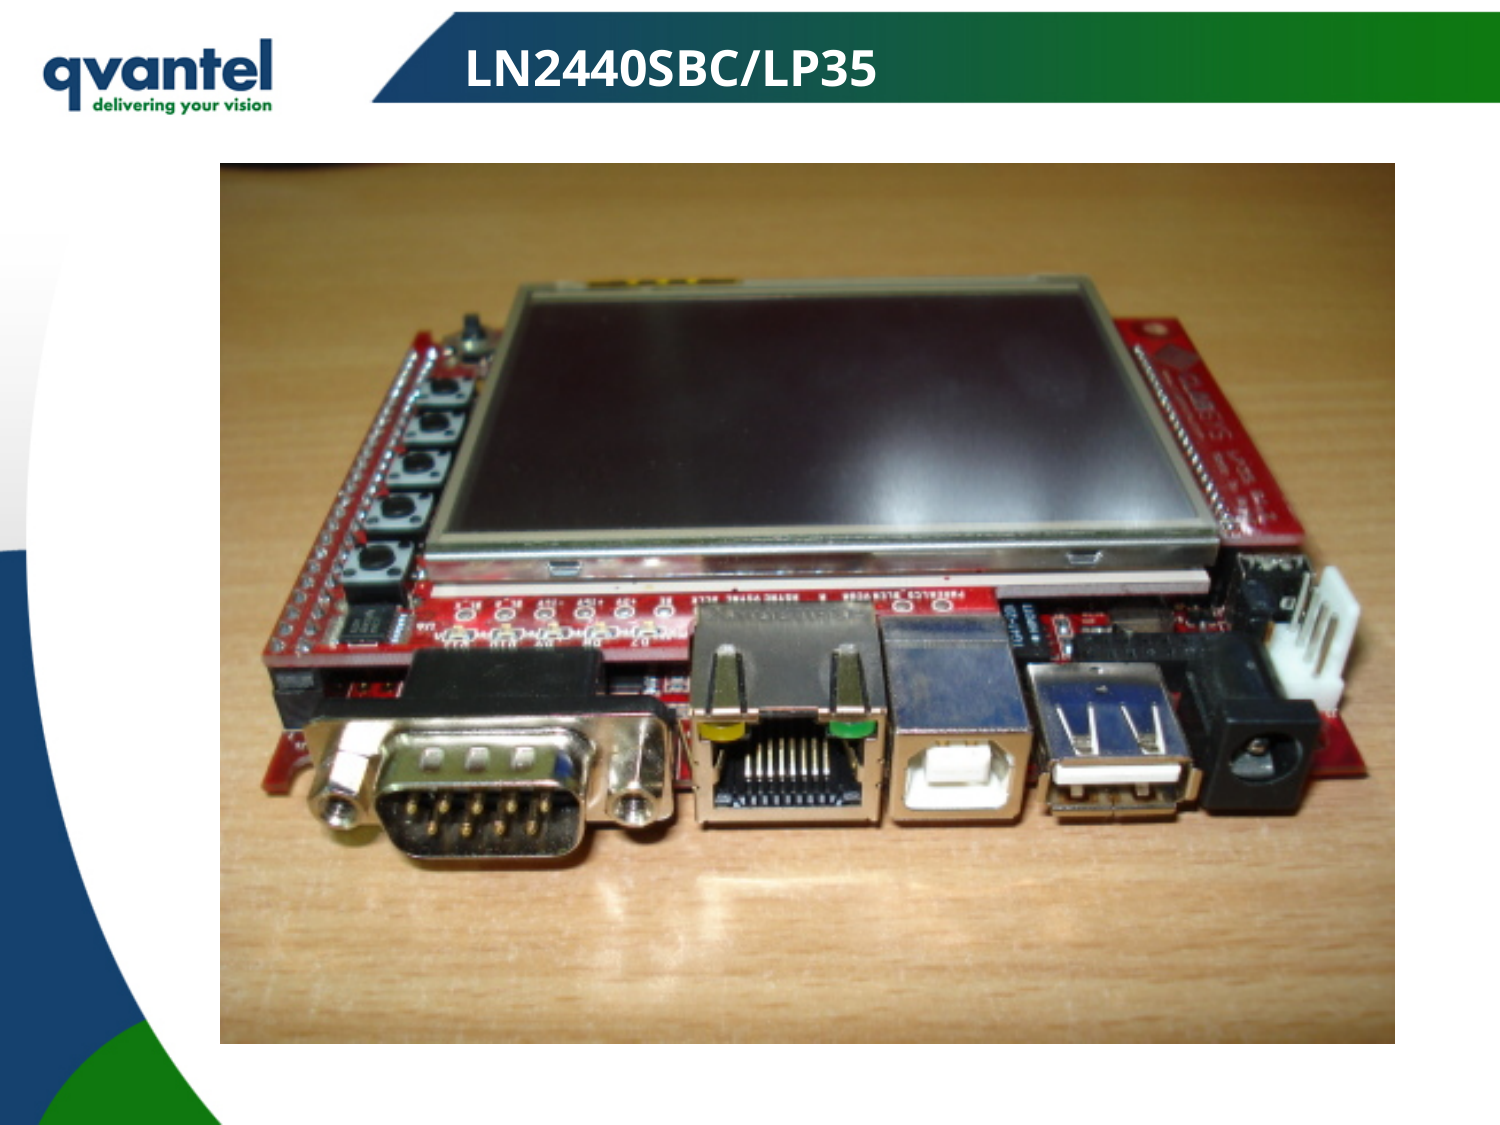

# LN2440SBC/LP35
© 2007 Qvantel Oy - http://www.qvantel.com